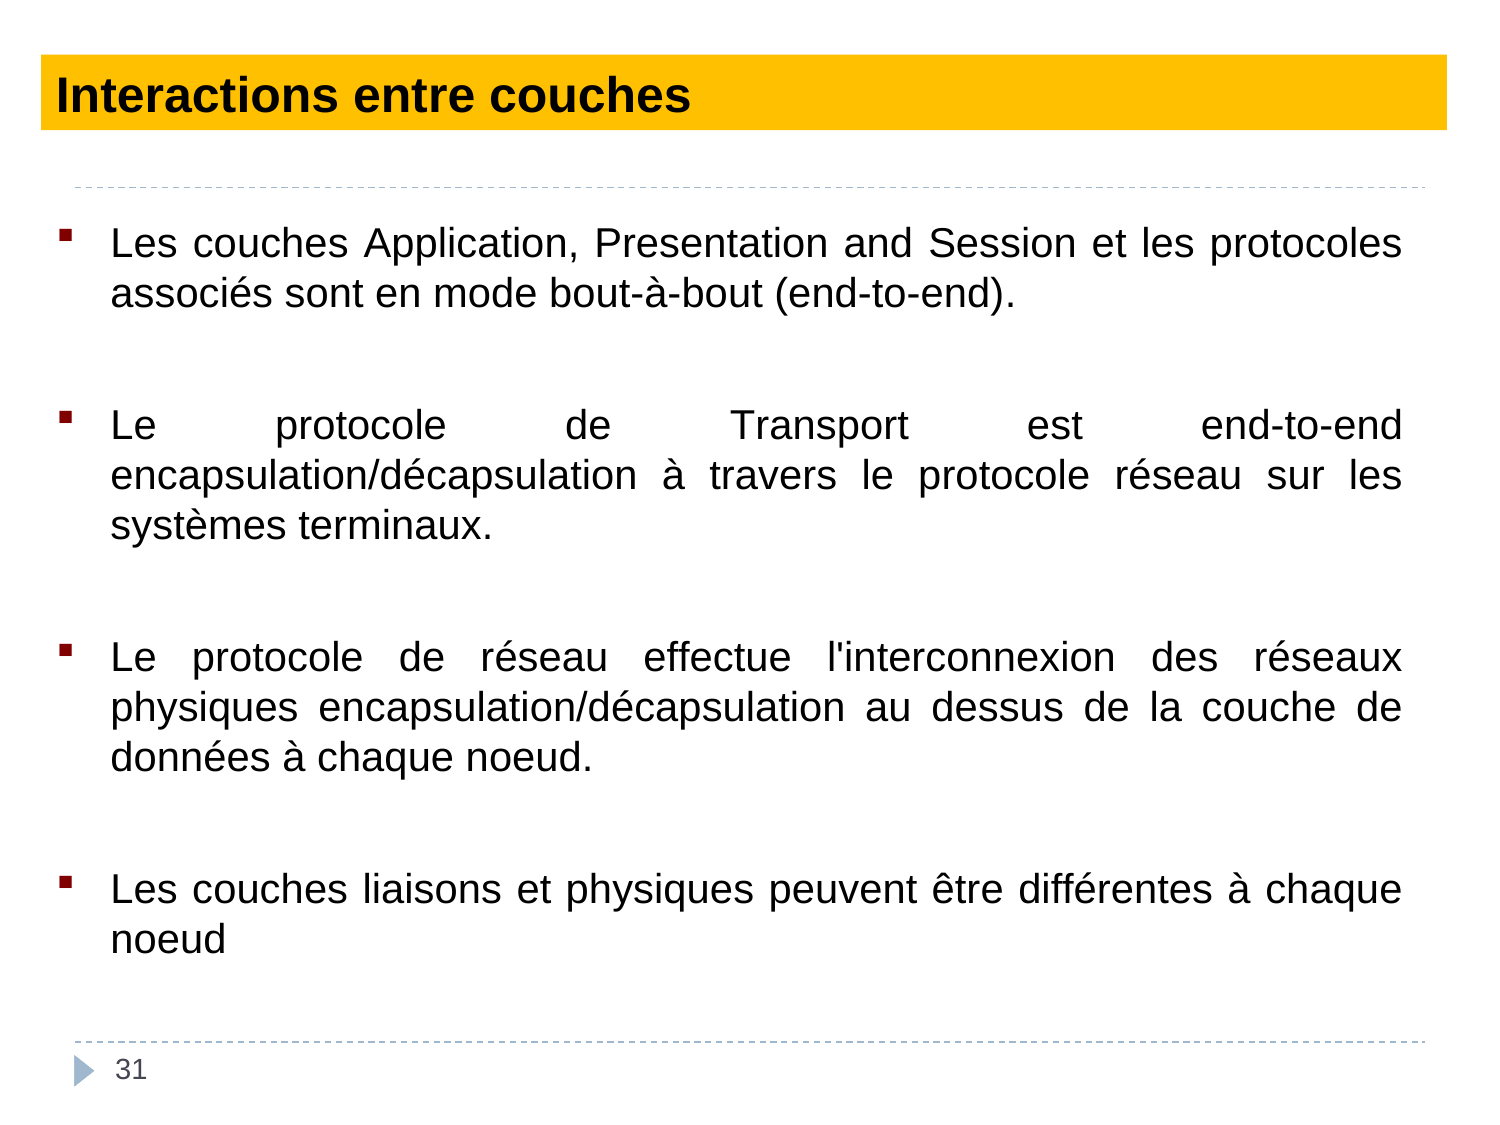

Interactions entre couches
Les couches Application, Presentation and Session et les protocoles associés sont en mode bout-à-bout (end-to-end)‏.
Le protocole de Transport est end-to-end encapsulation/décapsulation à travers le protocole réseau sur les systèmes terminaux.
Le protocole de réseau effectue l'interconnexion des réseaux physiques encapsulation/décapsulation au dessus de la couche de données à chaque noeud.
Les couches liaisons et physiques peuvent être différentes à chaque noeud